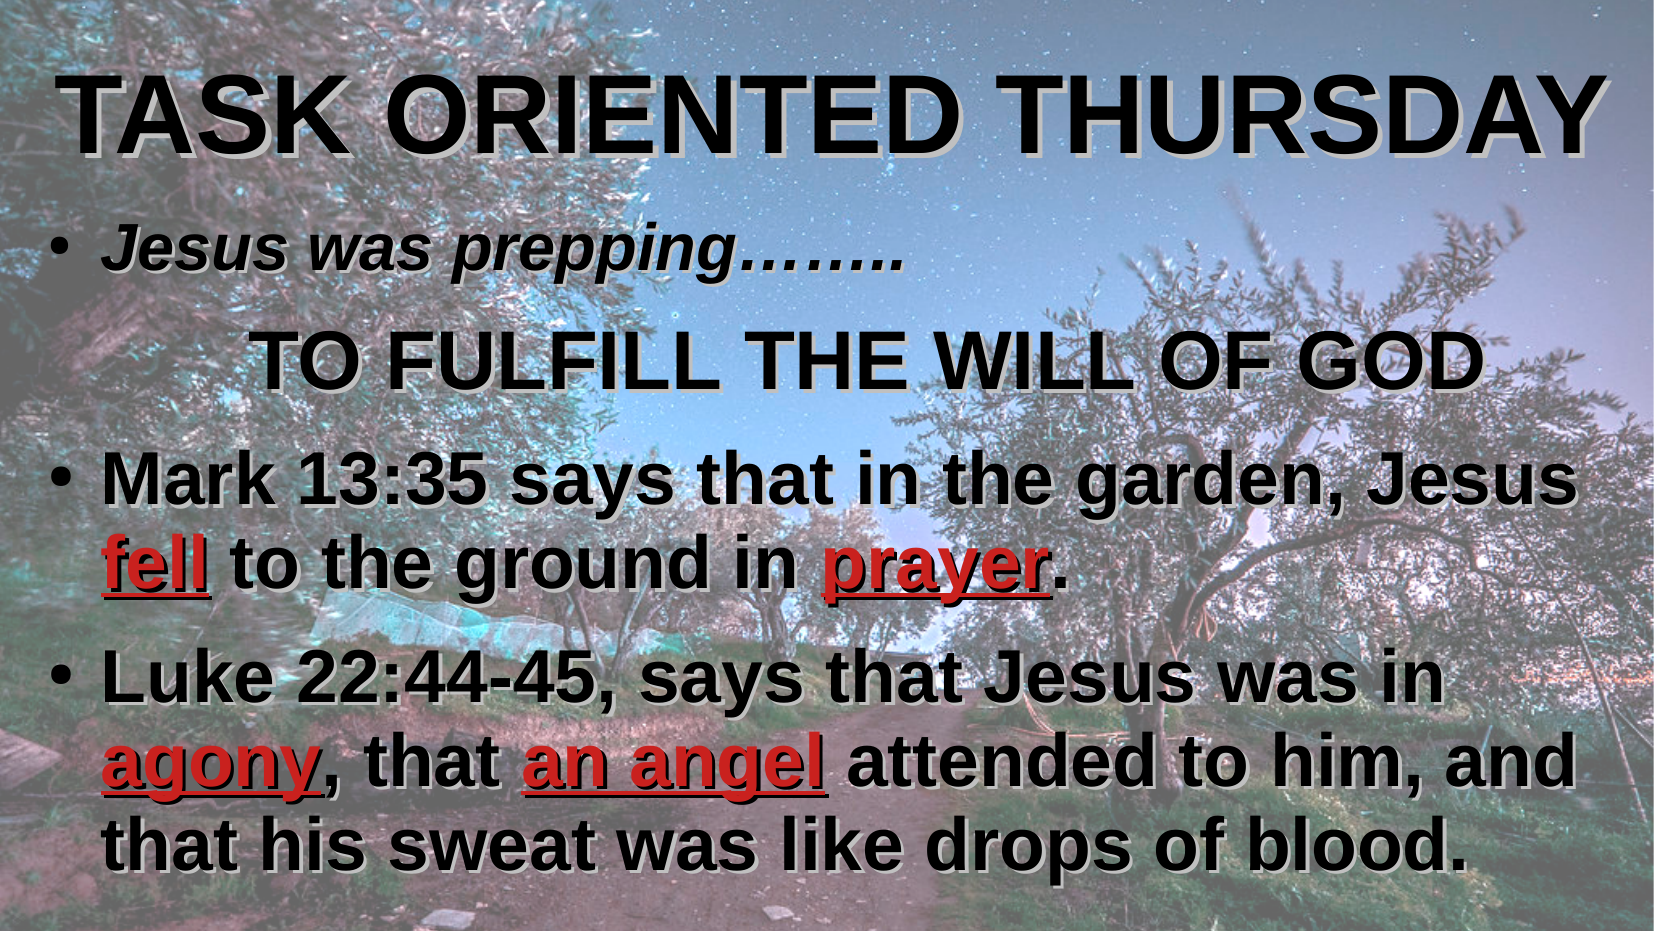

# TASK ORIENTED THURSDAY
Jesus was prepping……..
TO FULFILL THE WILL OF GOD
Mark 13:35 says that in the garden, Jesus fell to the ground in prayer.
Luke 22:44-45, says that Jesus was in agony, that an angel attended to him, and that his sweat was like drops of blood.